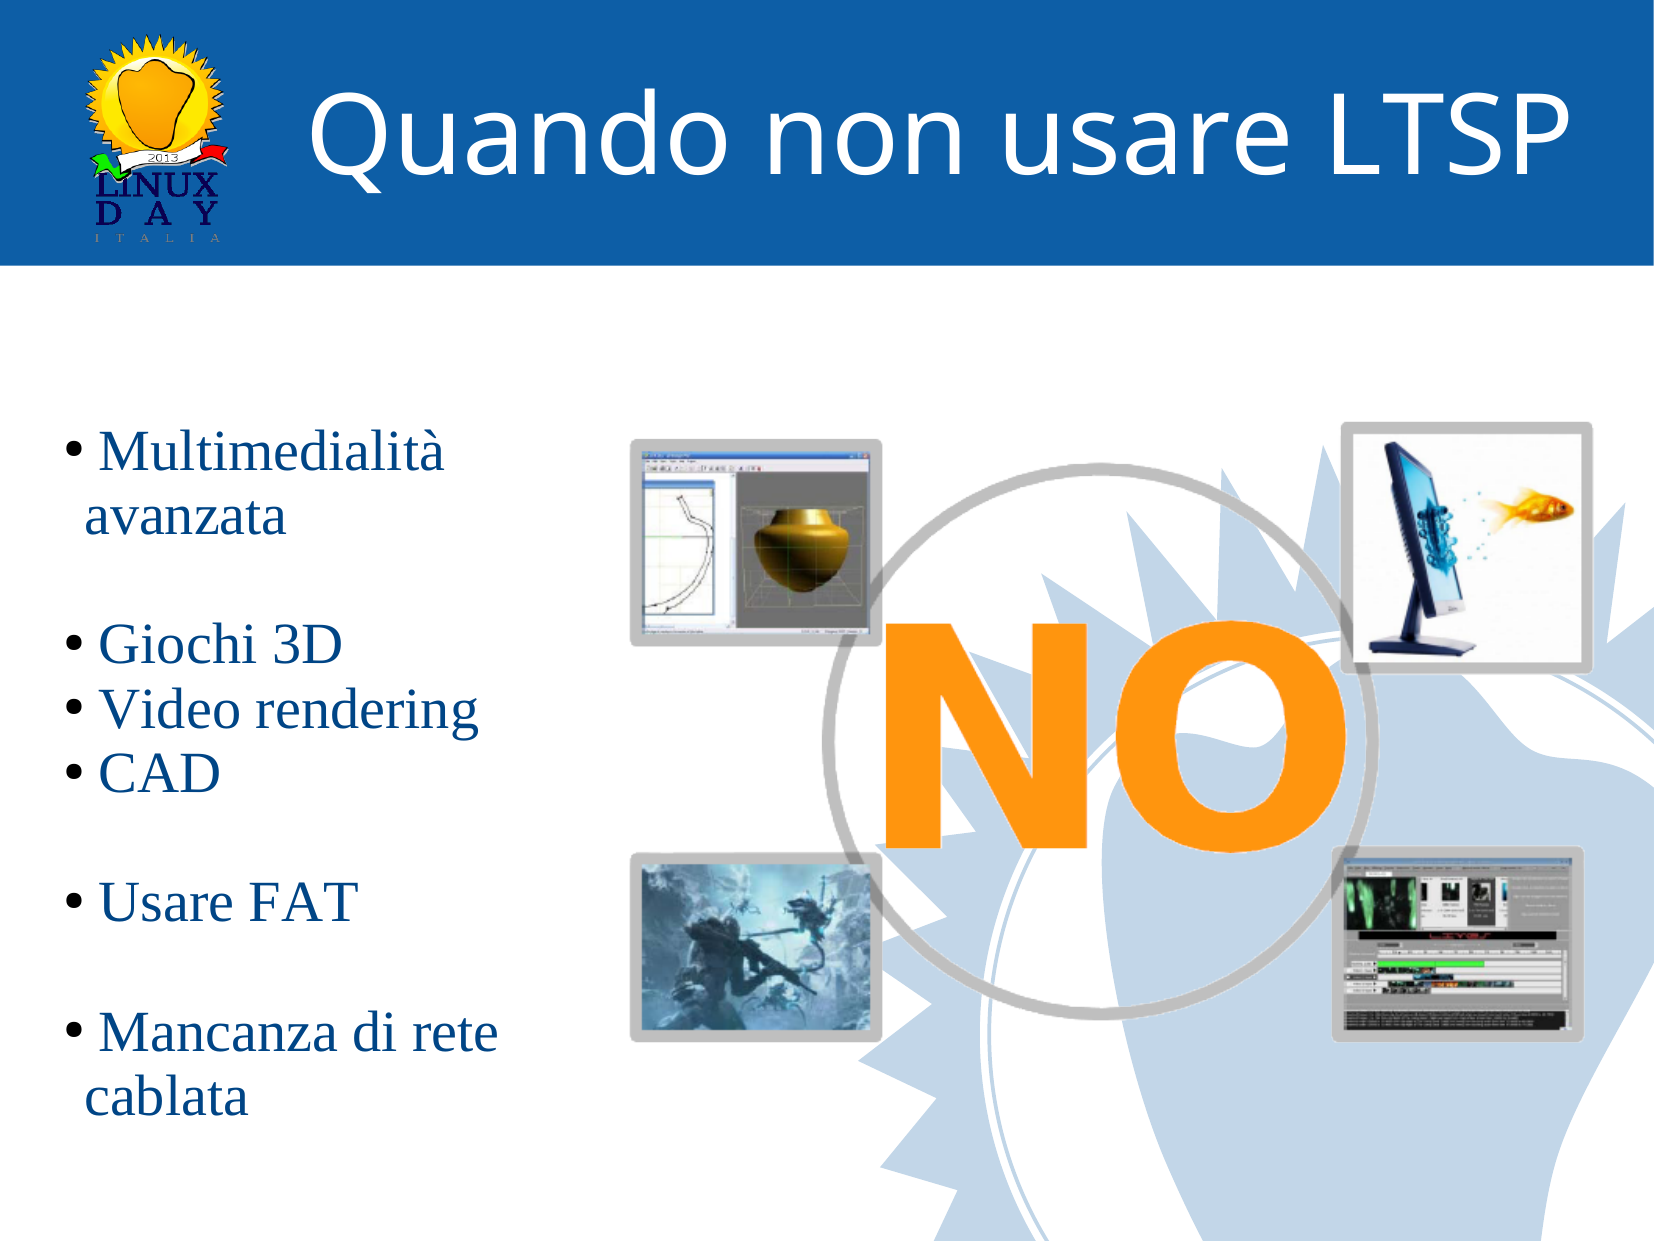

# Quando non usare LTSP
 Multimedialità
avanzata
 Giochi 3D
 Video rendering
 CAD
 Usare FAT
 Mancanza di rete
cablata